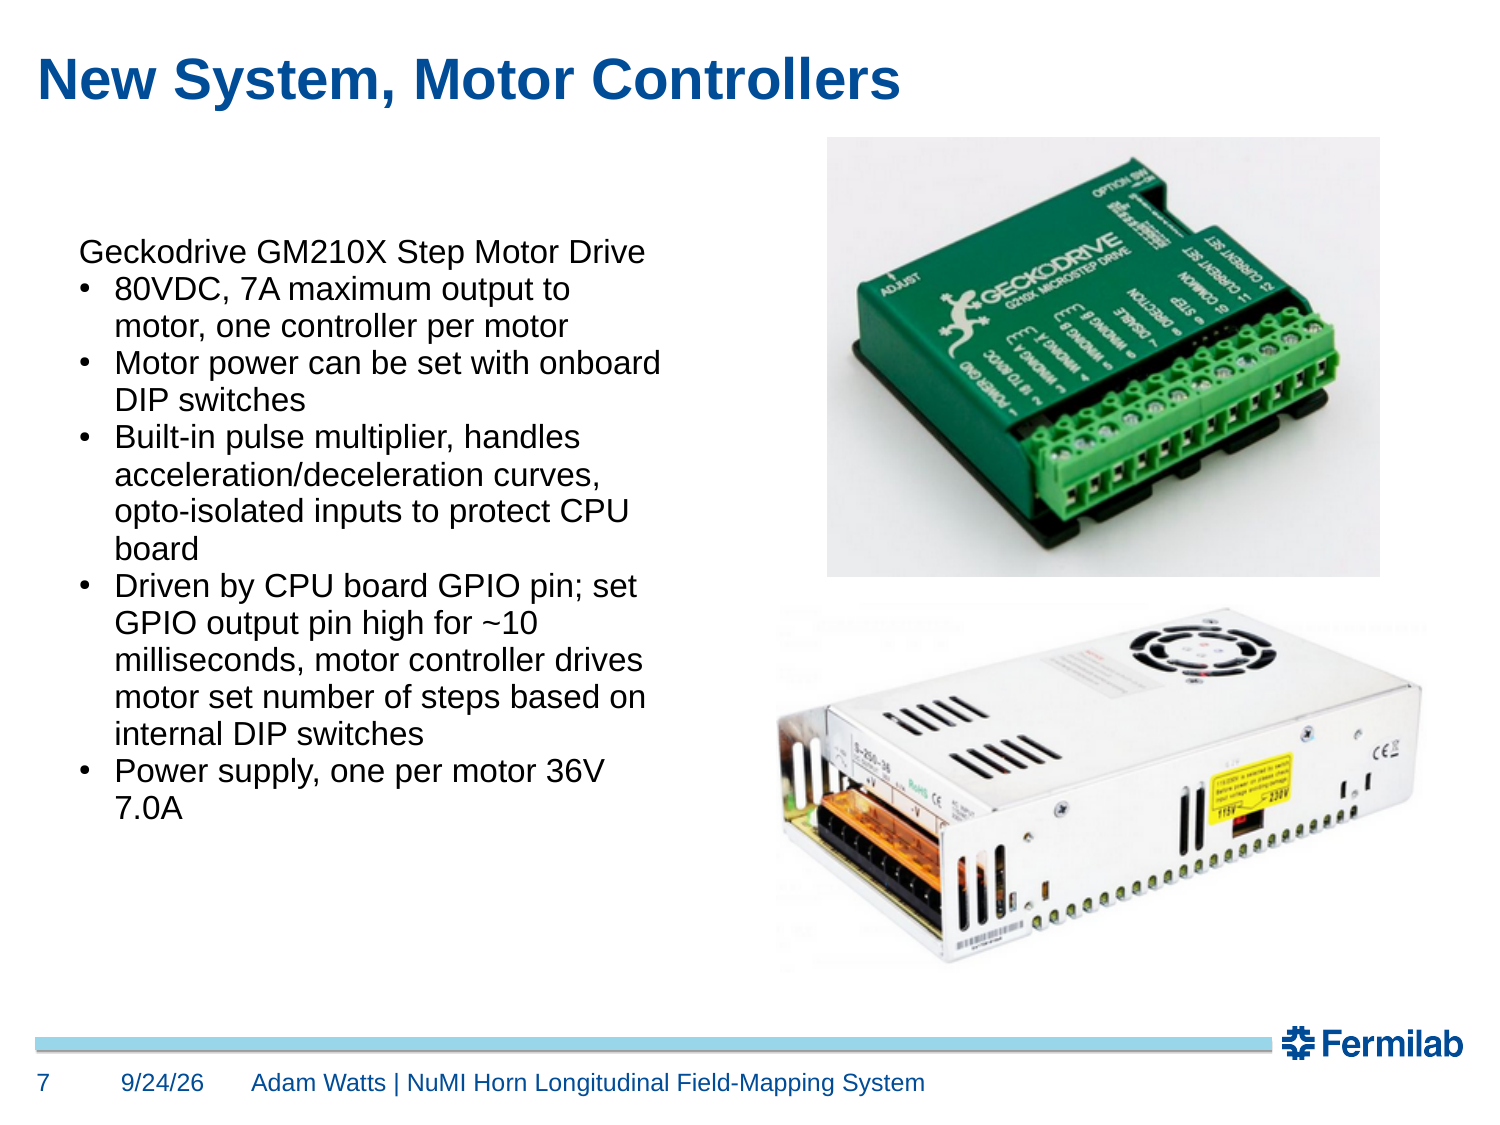

# New System, Motor Controllers
Geckodrive GM210X Step Motor Drive
80VDC, 7A maximum output to motor, one controller per motor
Motor power can be set with onboard DIP switches
Built-in pulse multiplier, handles acceleration/deceleration curves, opto-isolated inputs to protect CPU board
Driven by CPU board GPIO pin; set GPIO output pin high for ~10 milliseconds, motor controller drives motor set number of steps based on internal DIP switches
Power supply, one per motor 36V 7.0A
Adam Watts | NuMI Horn Longitudinal Field-Mapping System